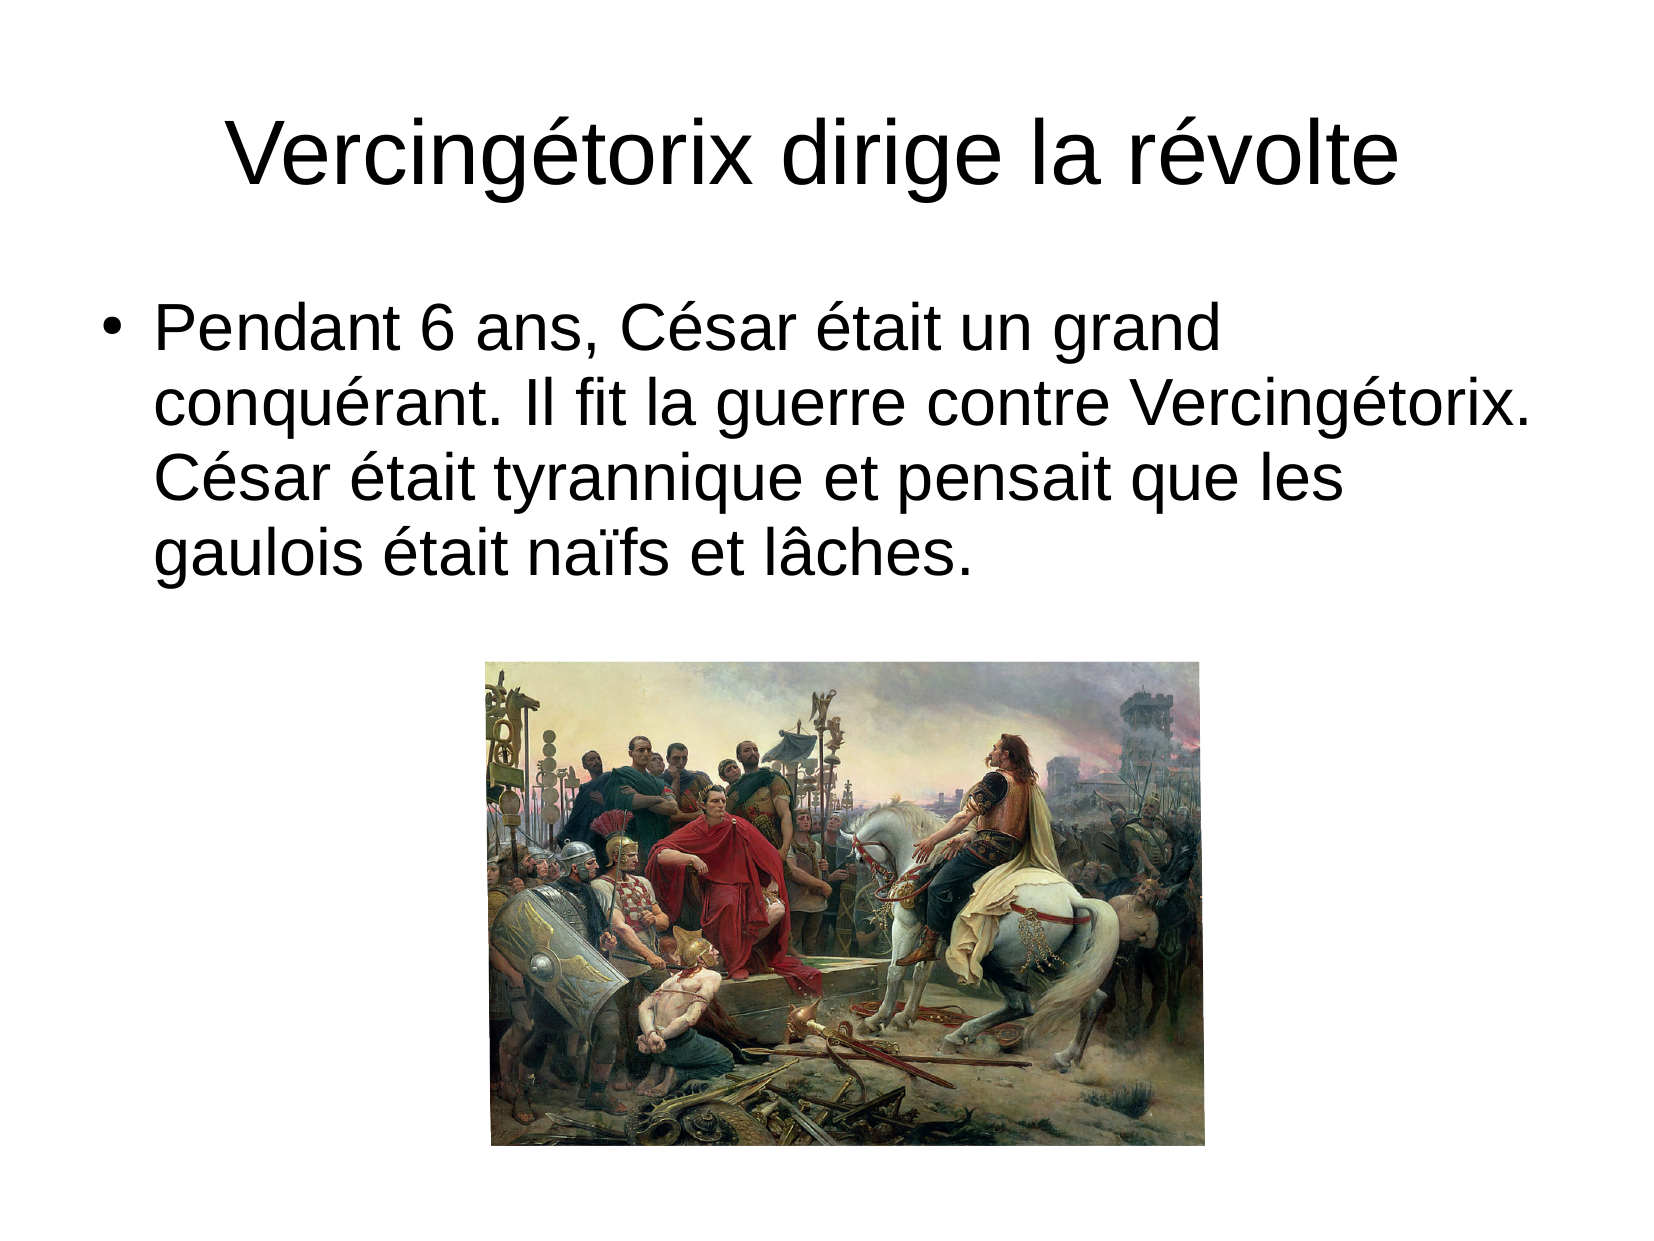

# Vercingétorix dirige la révolte
Pendant 6 ans, César était un grand conquérant. Il fit la guerre contre Vercingétorix. César était tyrannique et pensait que les gaulois était naïfs et lâches.